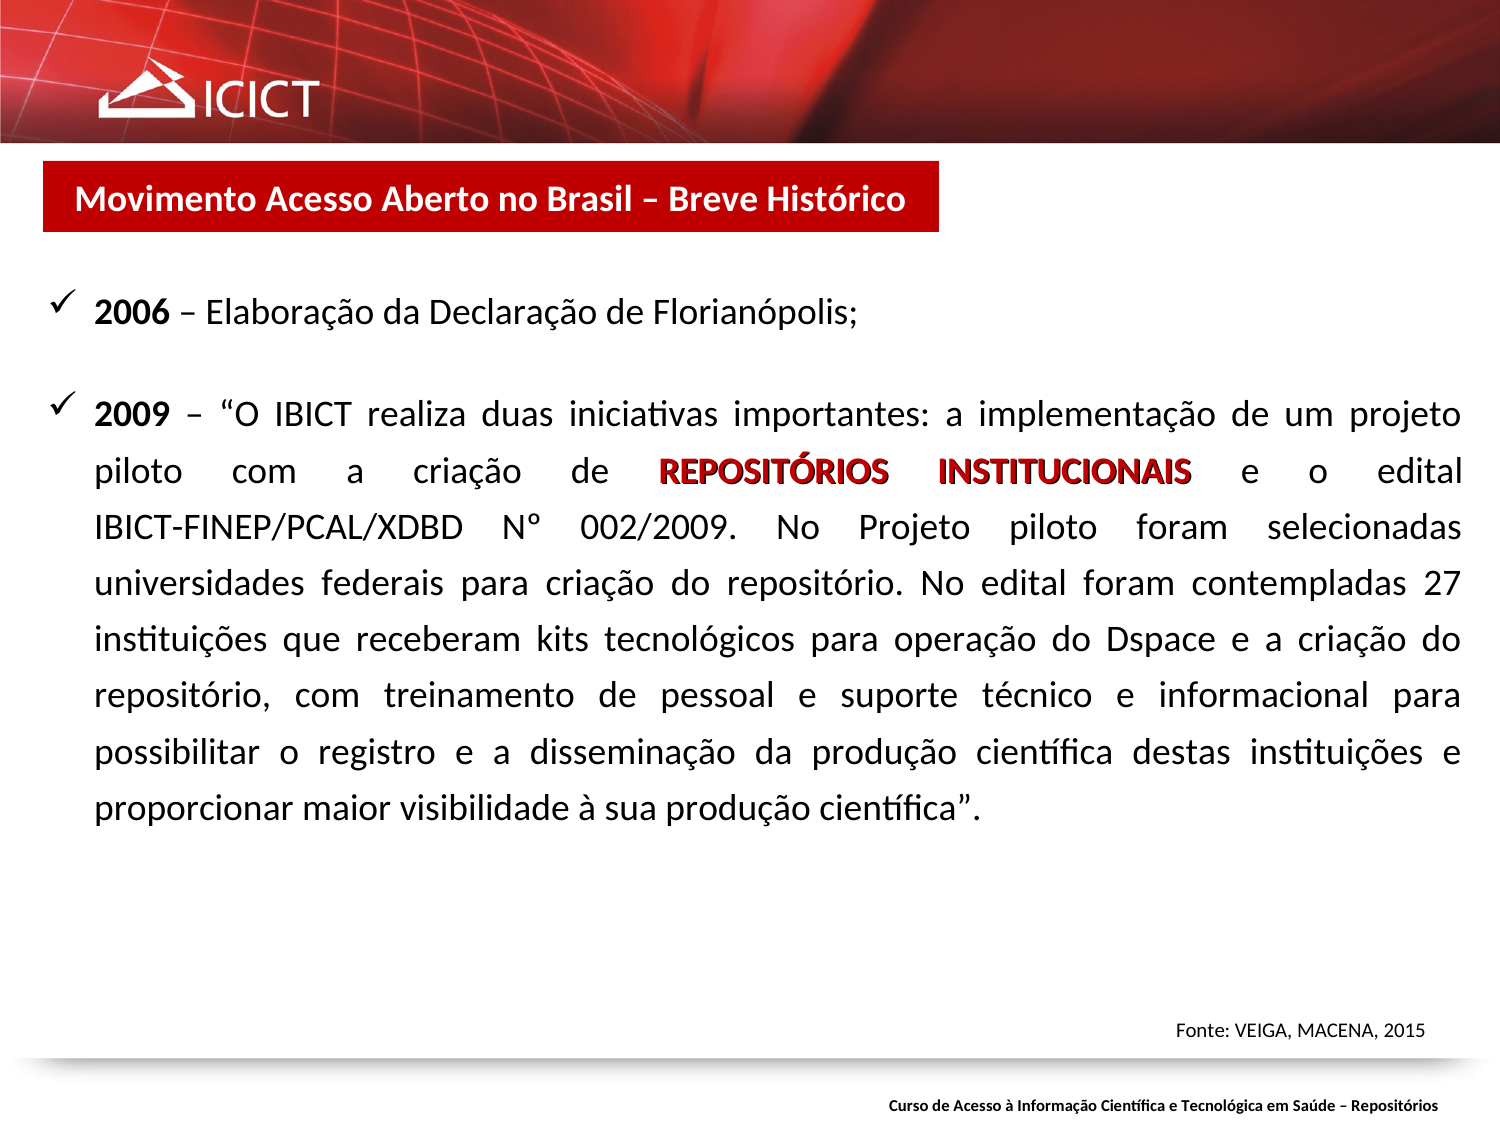

Movimento Acesso Aberto no Brasil – Breve Histórico
2006 – Elaboração da Declaração de Florianópolis;
2009 – “O IBICT realiza duas iniciativas importantes: a implementação de um projeto piloto com a criação de REPOSITÓRIOS INSTITUCIONAIS e o edital IBICT-FINEP/PCAL/XDBD Nº 002/2009. No Projeto piloto foram selecionadas universidades federais para criação do repositório. No edital foram contempladas 27 instituições que receberam kits tecnológicos para operação do Dspace e a criação do repositório, com treinamento de pessoal e suporte técnico e informacional para possibilitar o registro e a disseminação da produção científica destas instituições e proporcionar maior visibilidade à sua produção científica”.
Fonte: VEIGA, MACENA, 2015
Curso de Acesso à Informação Científica e Tecnológica em Saúde – Repositórios